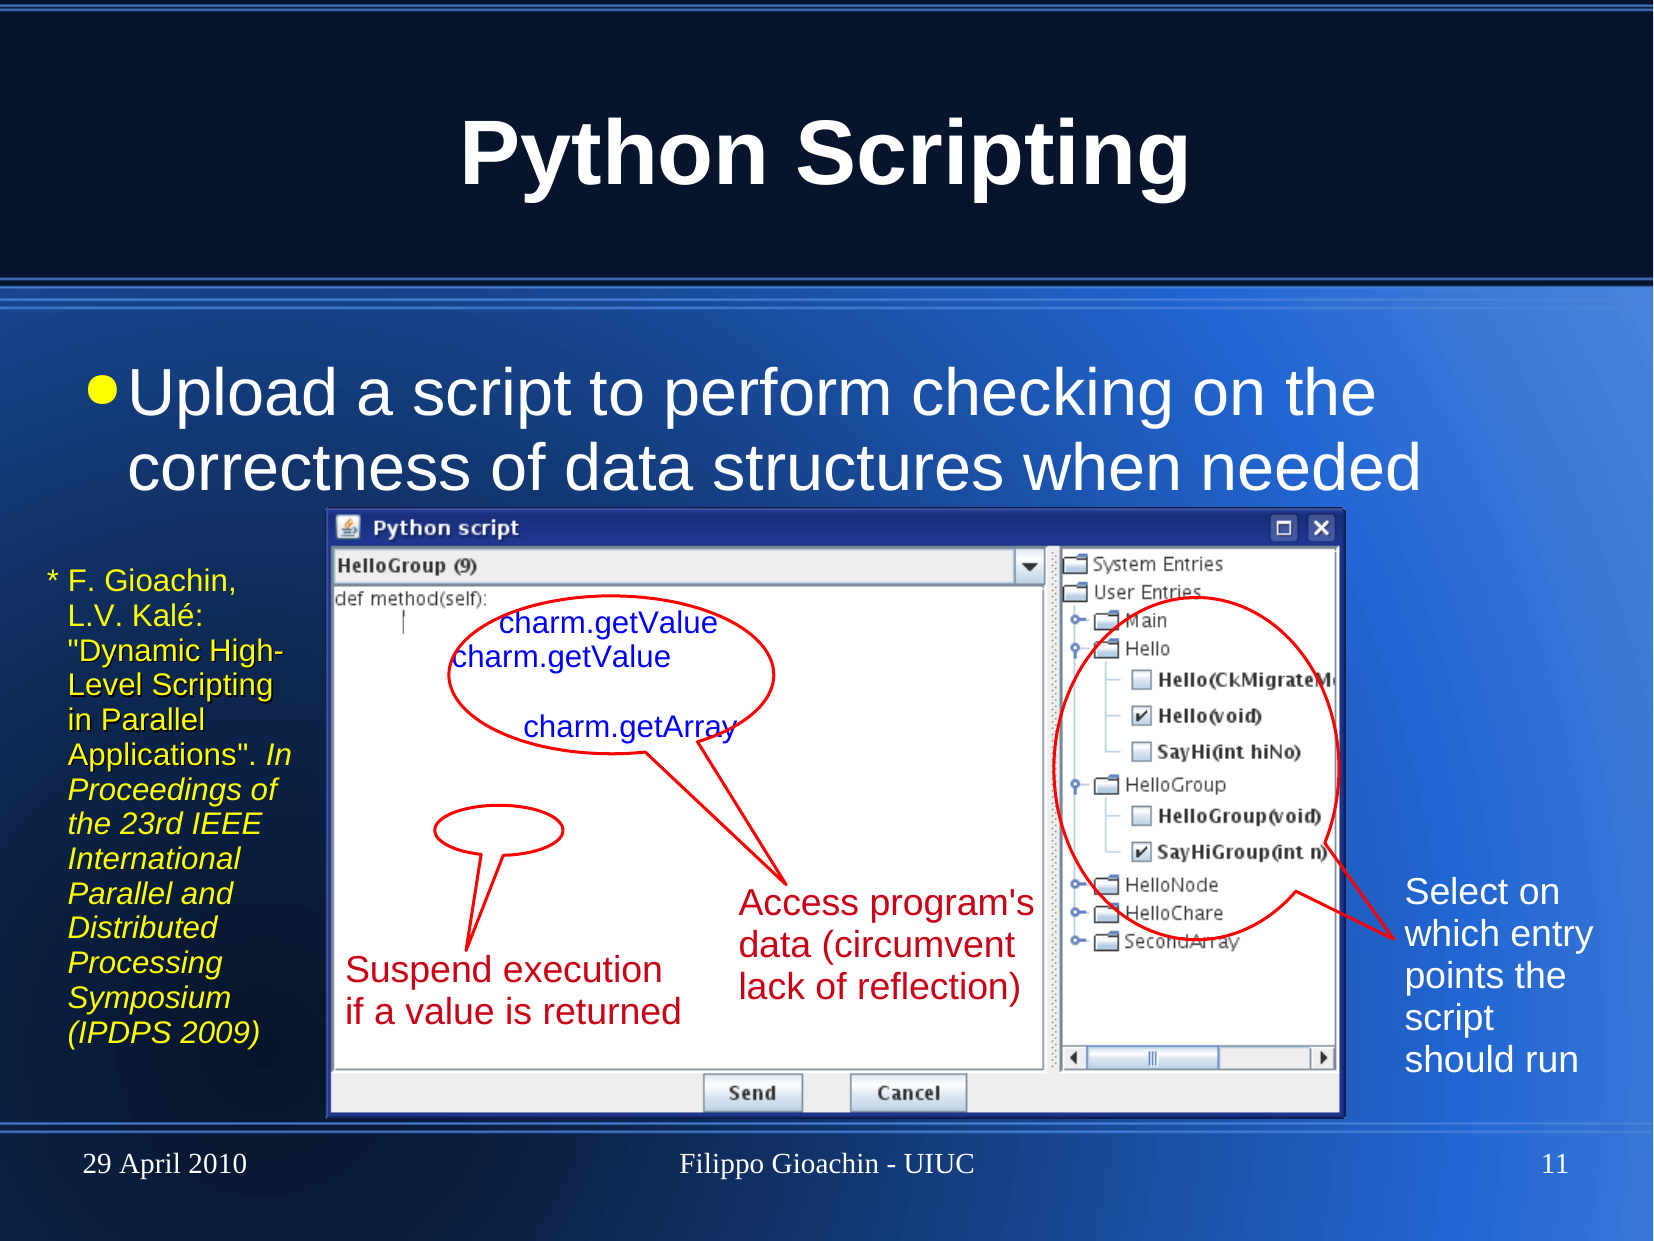

# Python Scripting
Upload a script to perform checking on the correctness of data structures when needed
 length = charm.getValue(self, MyArray, len)
 arr = charm.getValue(self, MyArray, data)
 for i in range(0, length):
 value = charm.getArray(arr, double, i)
 if (value > 10 or value < -10):
 print "Error: value ", i, " = ", value
 return i
* F. Gioachin, L.V. Kalé: "Dynamic High-Level Scripting in Parallel Applications". In Proceedings of the 23rd IEEE International Parallel and Distributed Processing Symposium (IPDPS 2009)
Access program's data (circumvent lack of reflection)
Select on which entry points the script should run
Suspend execution if a value is returned
29 April 2010
Filippo Gioachin - UIUC
11